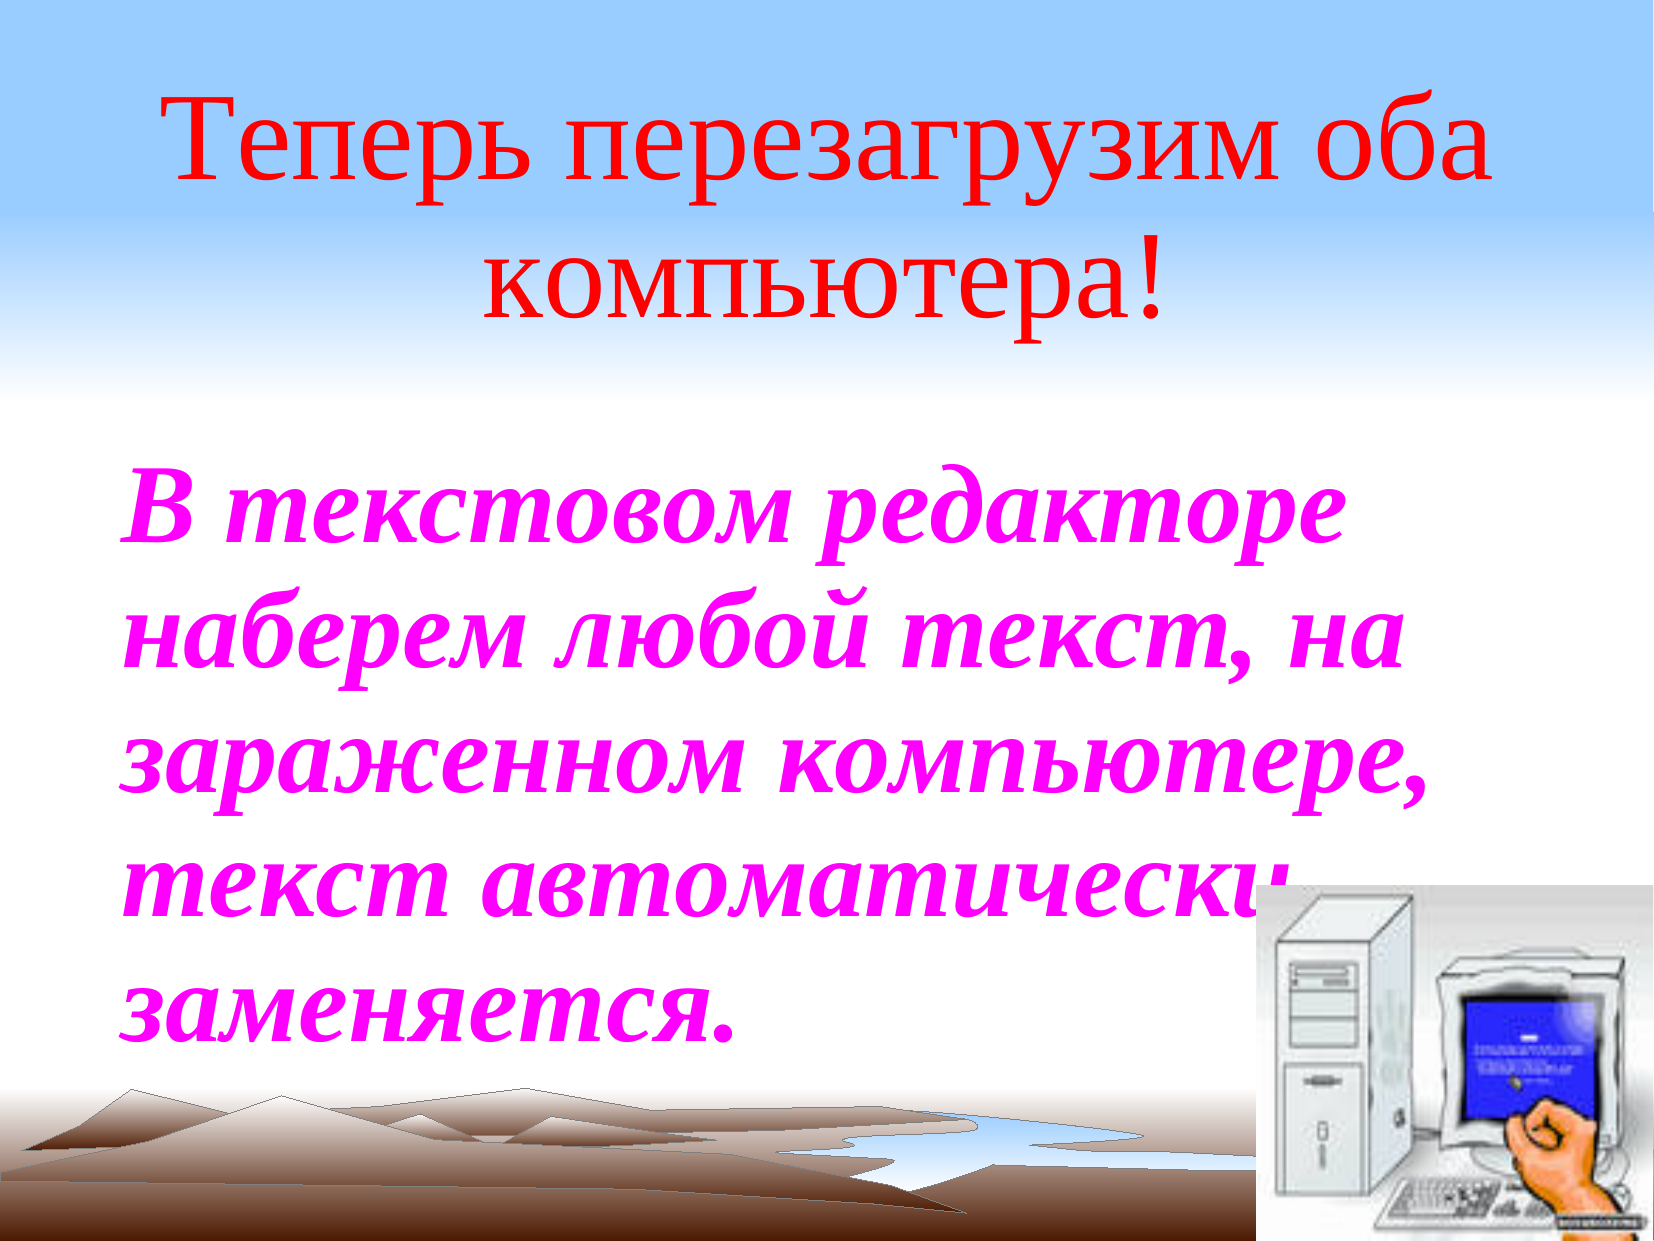

# Теперь перезагрузим оба компьютера!
В текстовом редакторе наберем любой текст, на зараженном компьютере, текст автоматически заменяется.